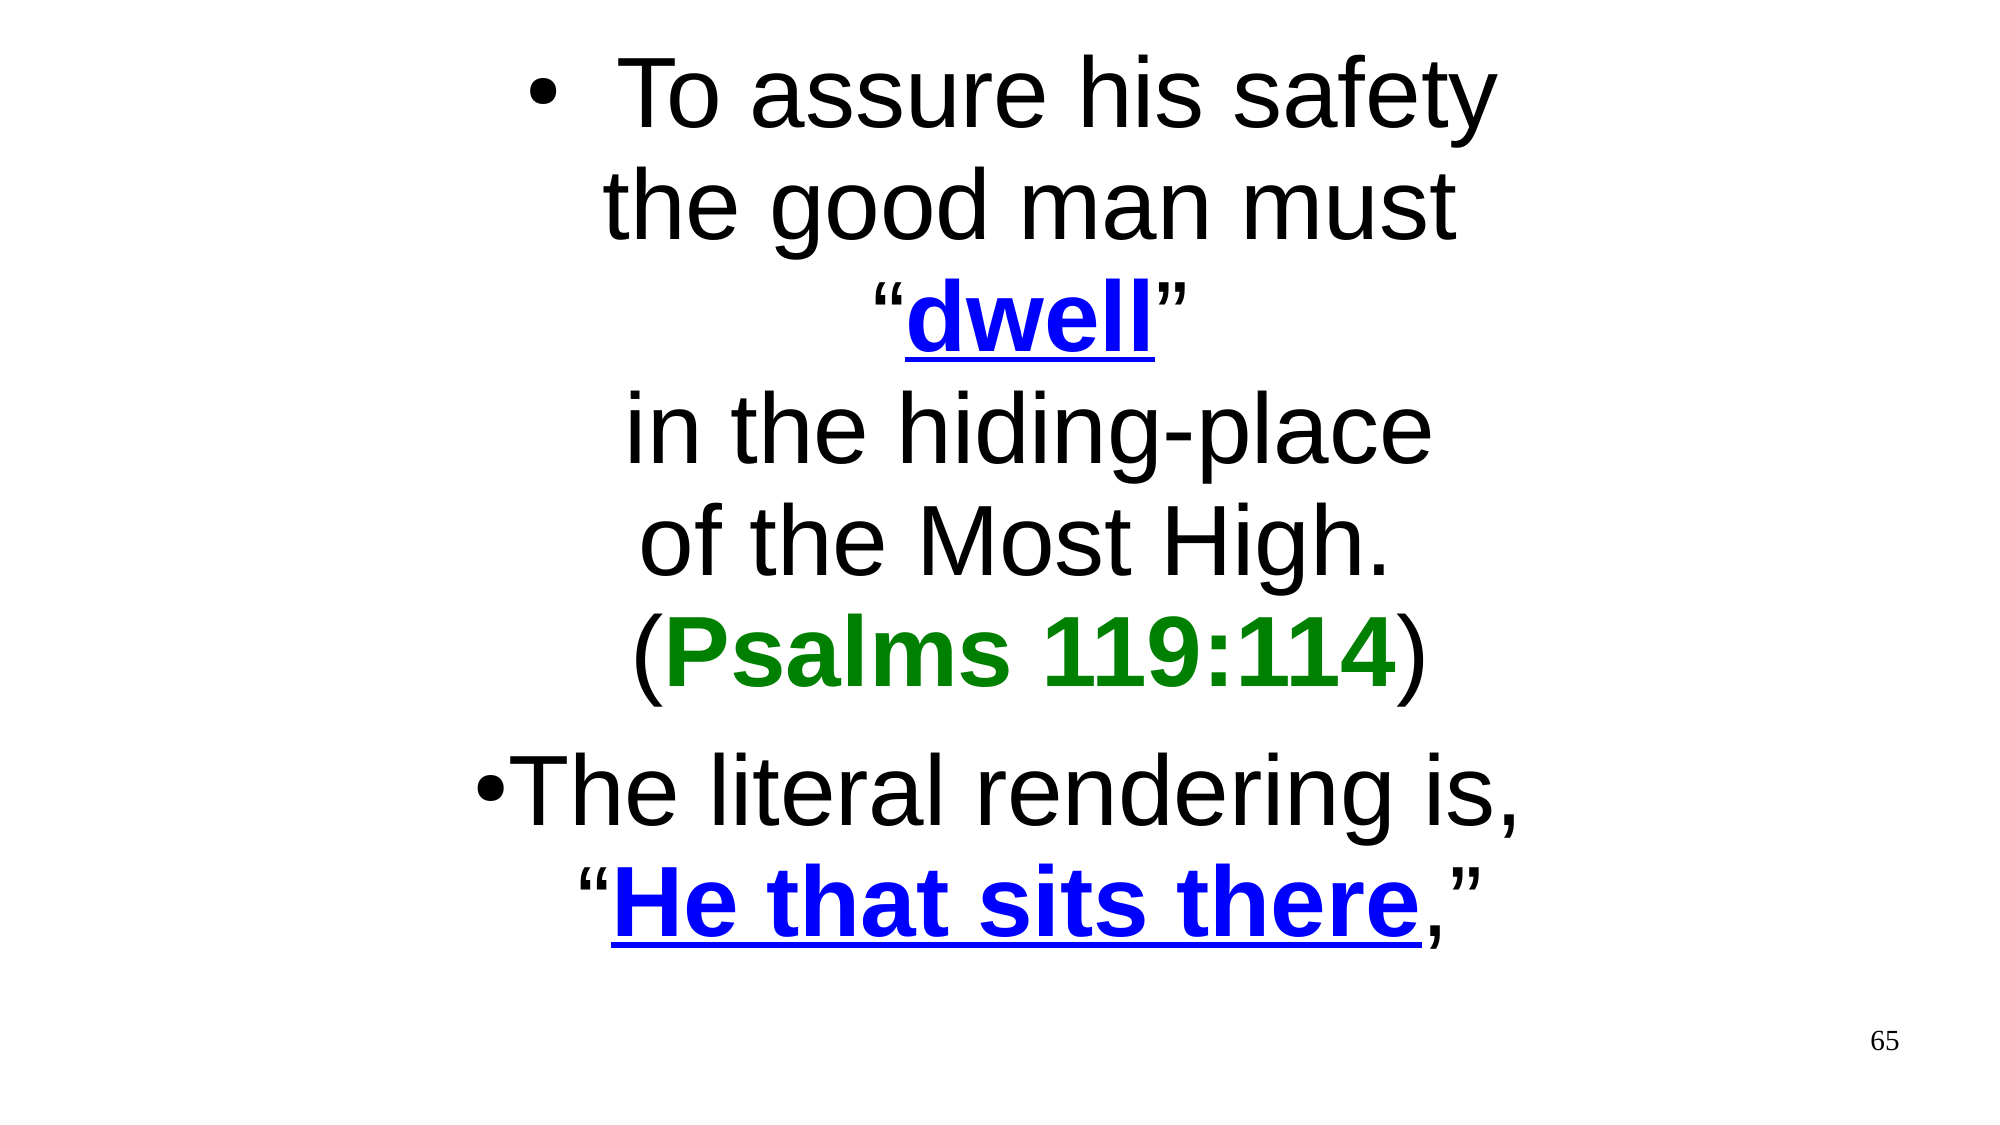

# To assure his safety the good man must “dwell” in the hiding-place of the Most High. (Psalms 119:114)
The literal rendering is,
“He that sits there,”
65